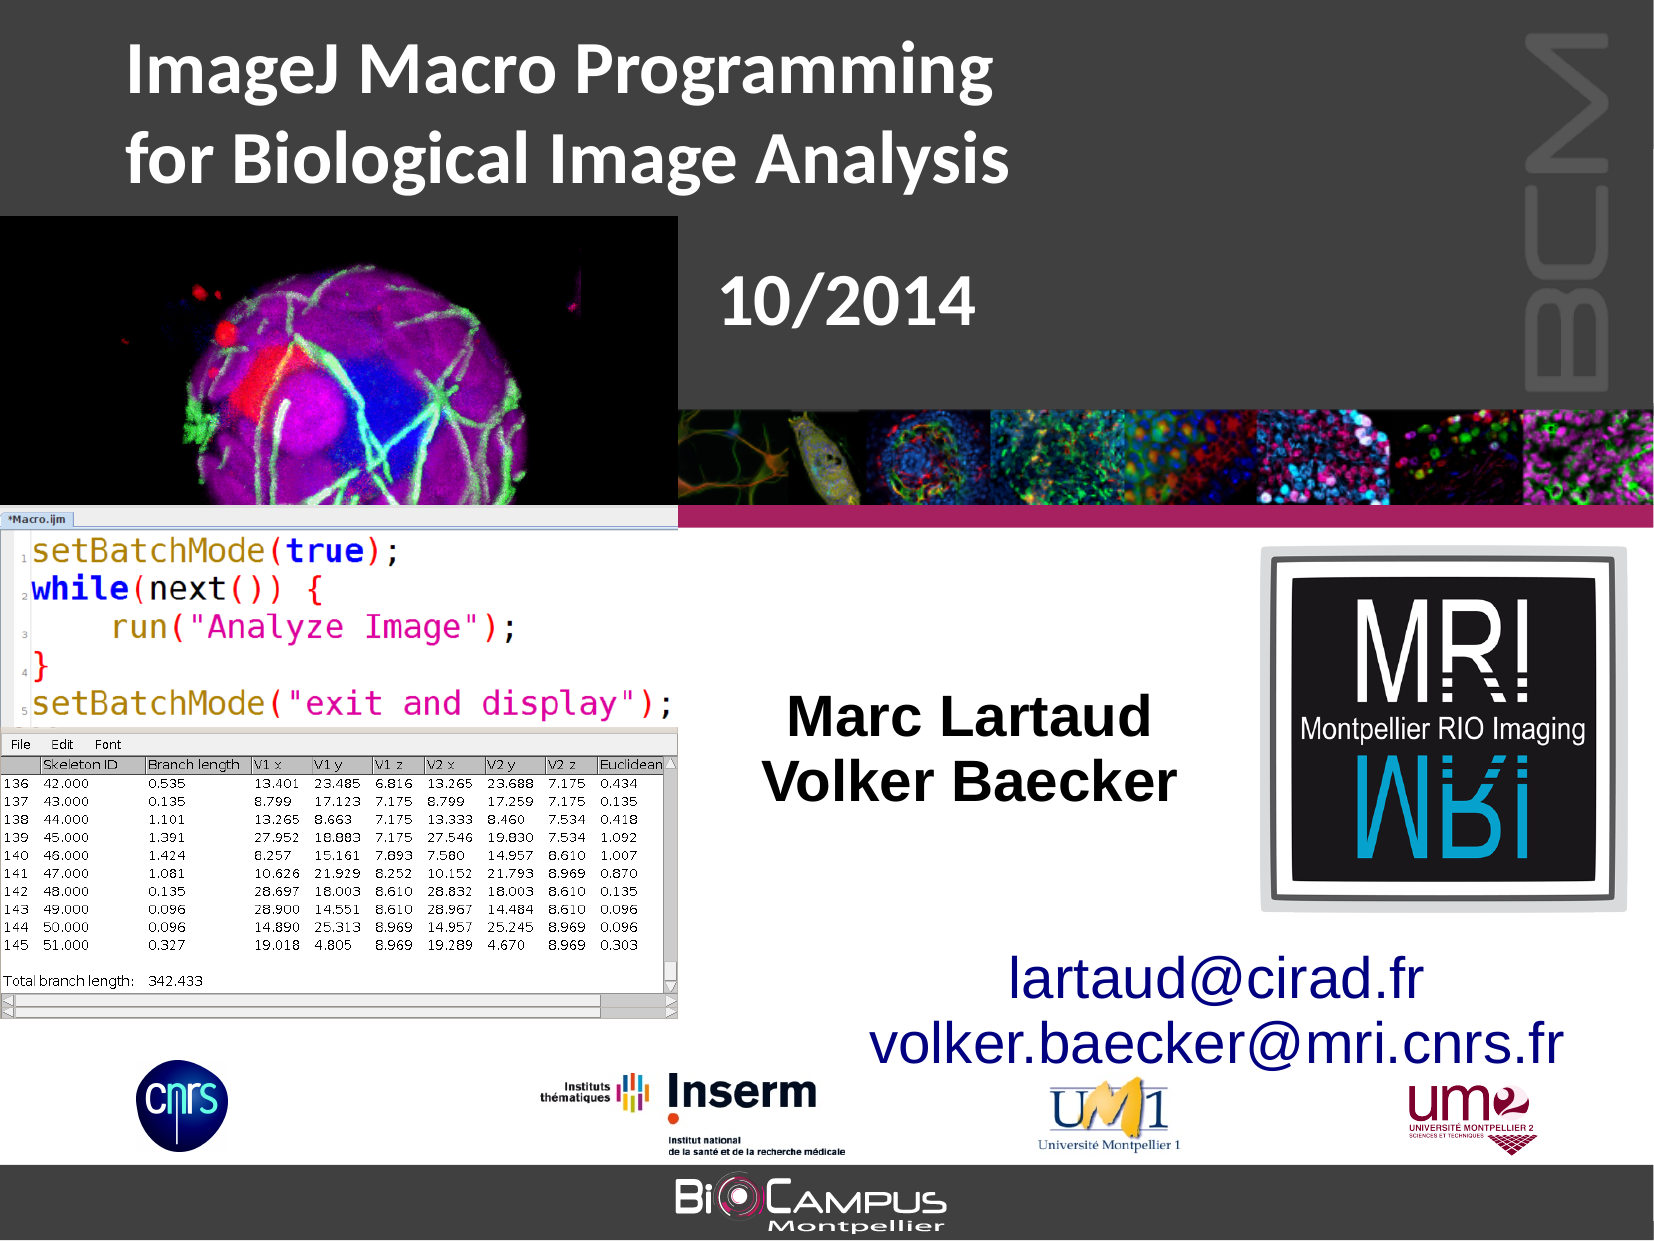

ImageJ Macro Programming
for Biological Image Analysis
								10/2014
Marc Lartaud
Volker Baecker
lartaud@cirad.fr
volker.baecker@mri.cnrs.fr